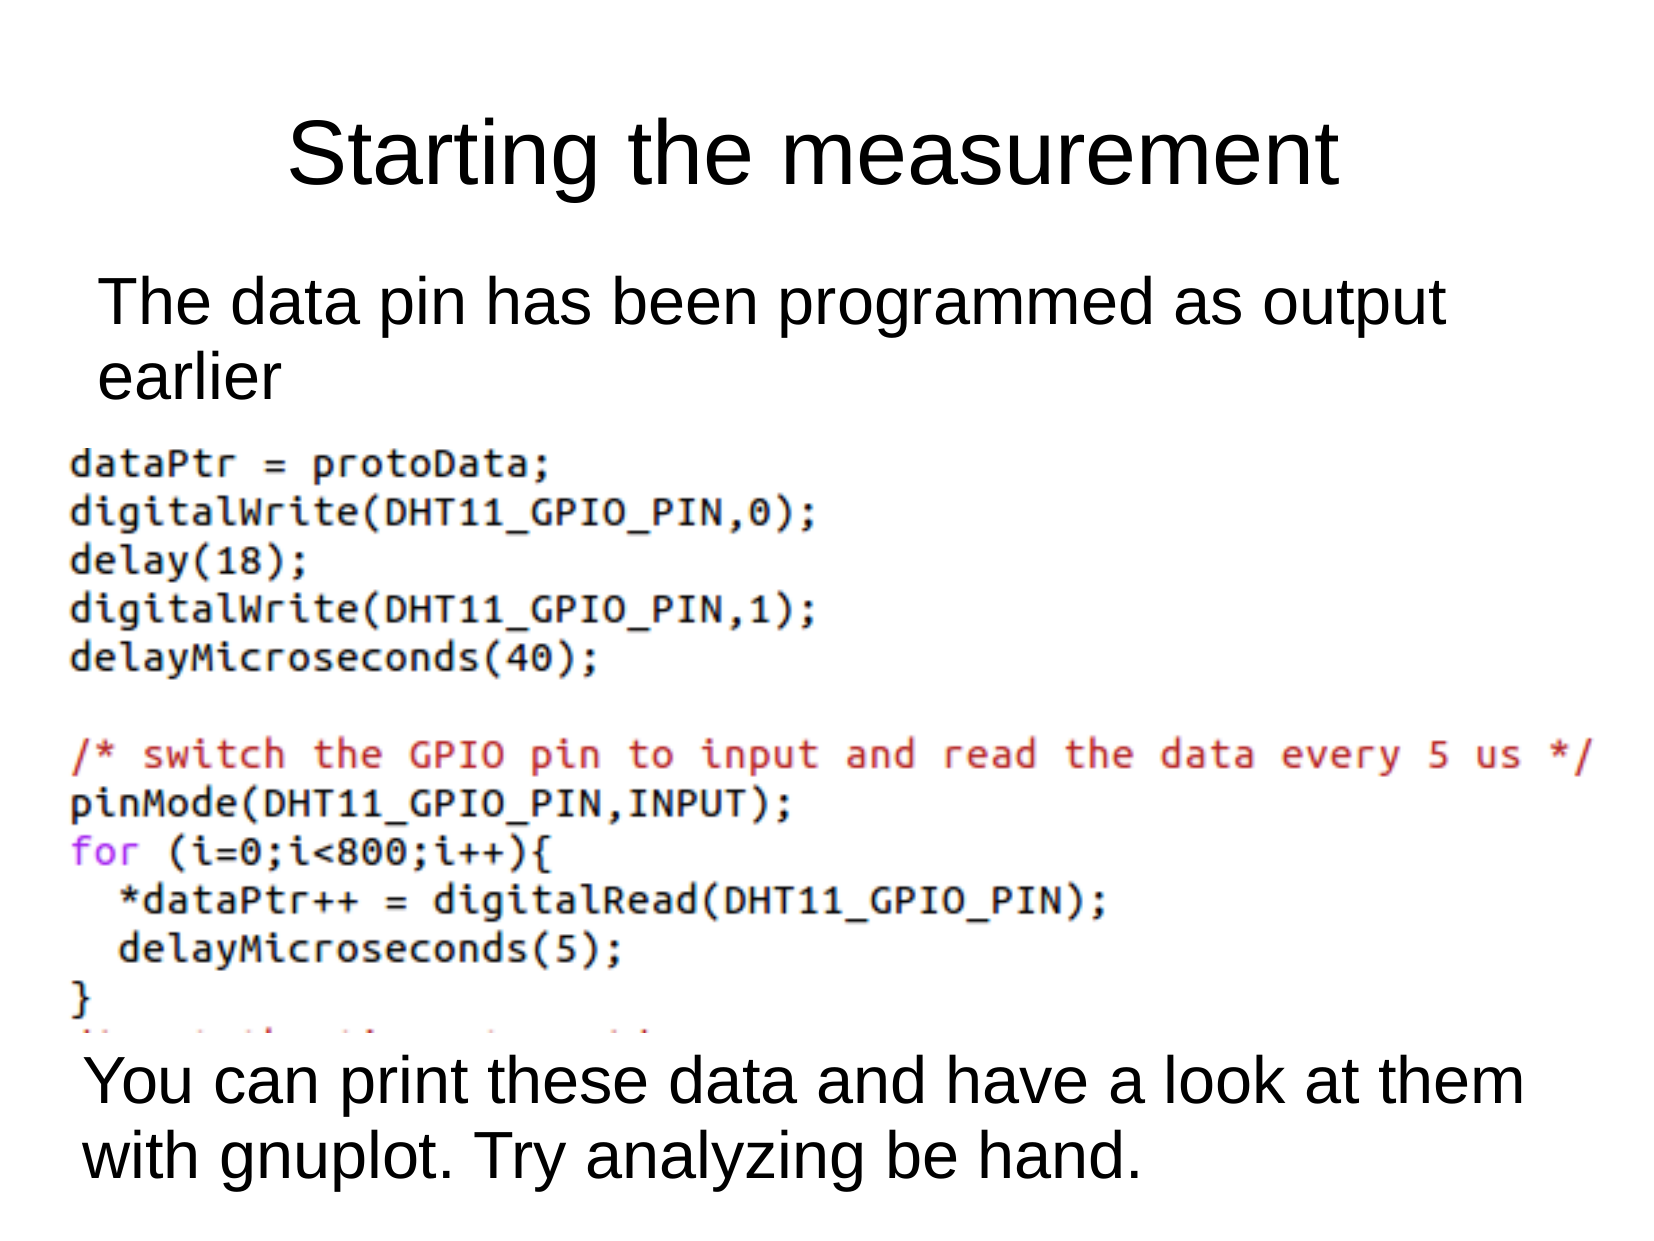

# Starting the measurement
The data pin has been programmed as output earlier
You can print these data and have a look at them with gnuplot. Try analyzing be hand.